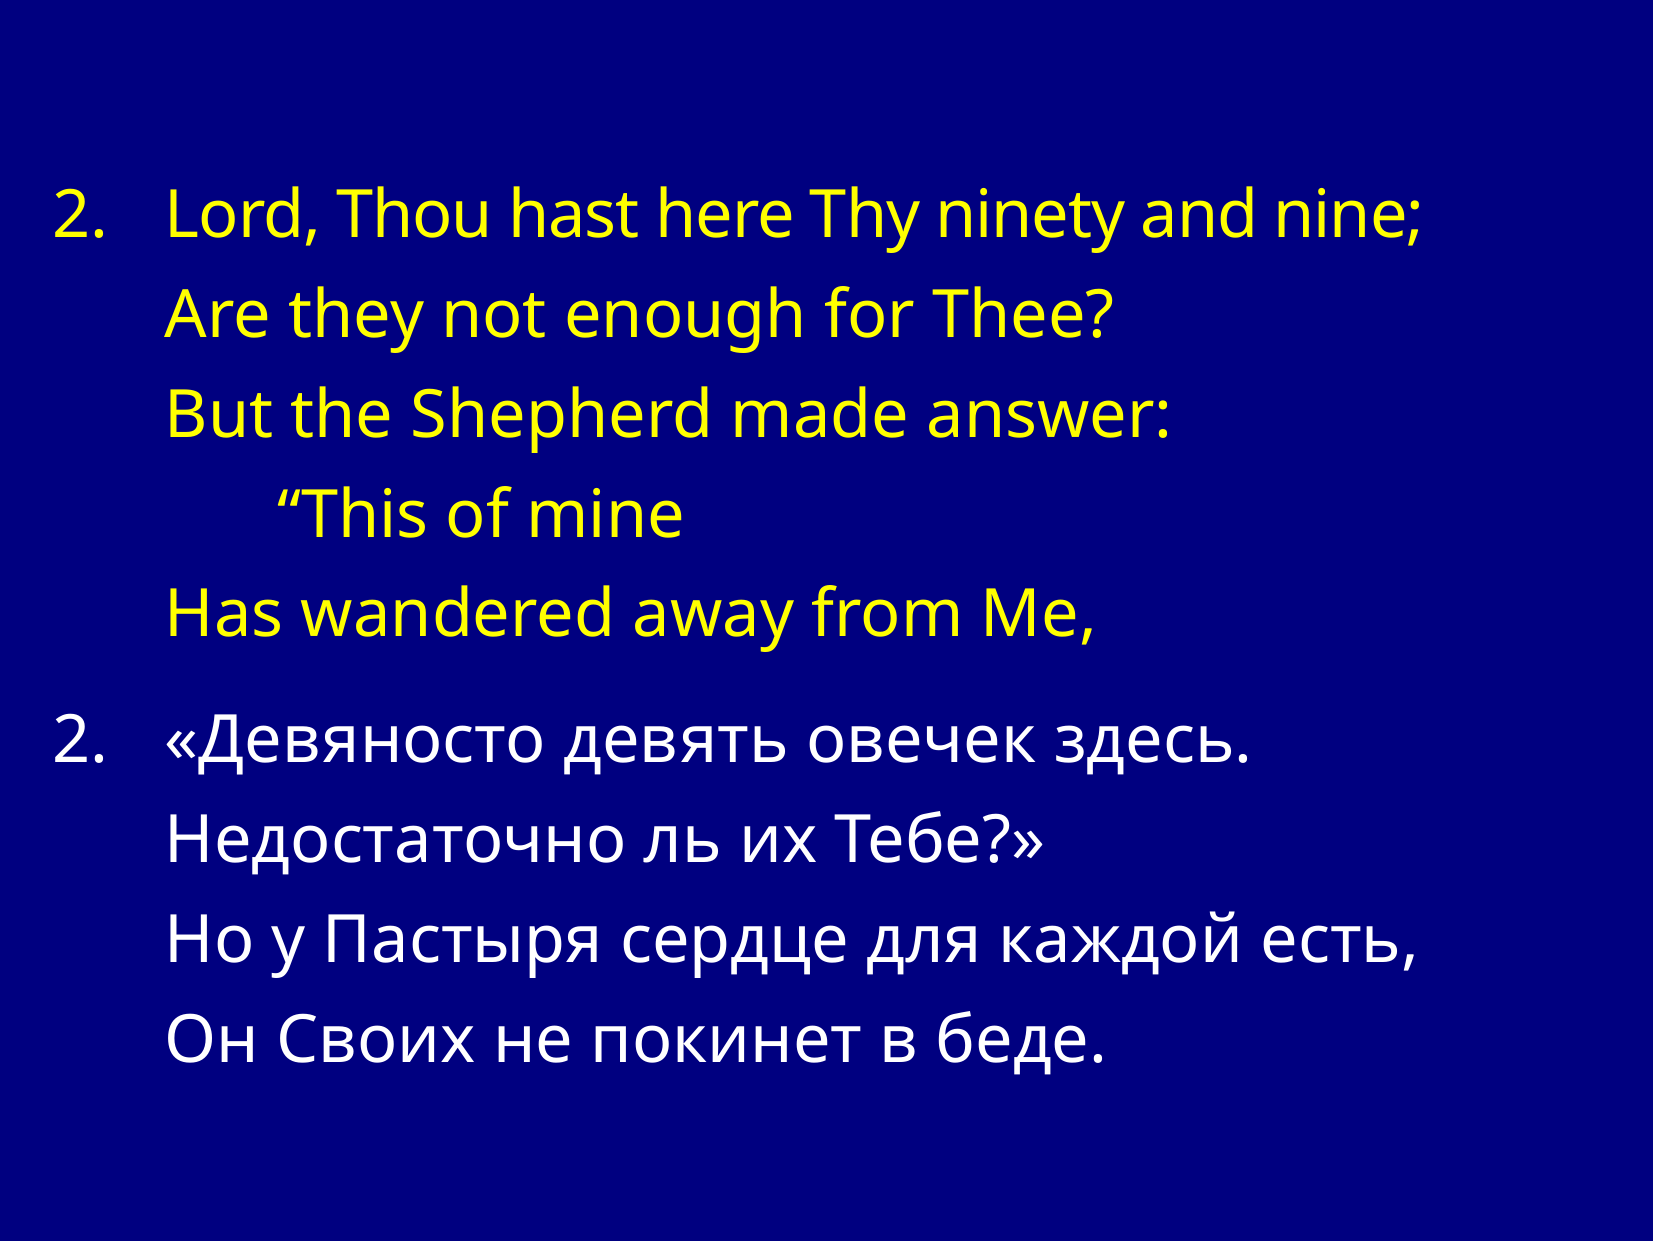

2.	Lord, Thou hast here Thy ninety and nine;
	Are they not enough for Thee?
	But the Shepherd made answer:
		“This of mine
	Has wandered away from Me,
2.	«Девяносто девять овечек здесь.
	Недостаточно ль их Тебе?»
	Но у Пастыря сердце для каждой есть,
	Он Своих не покинет в беде.